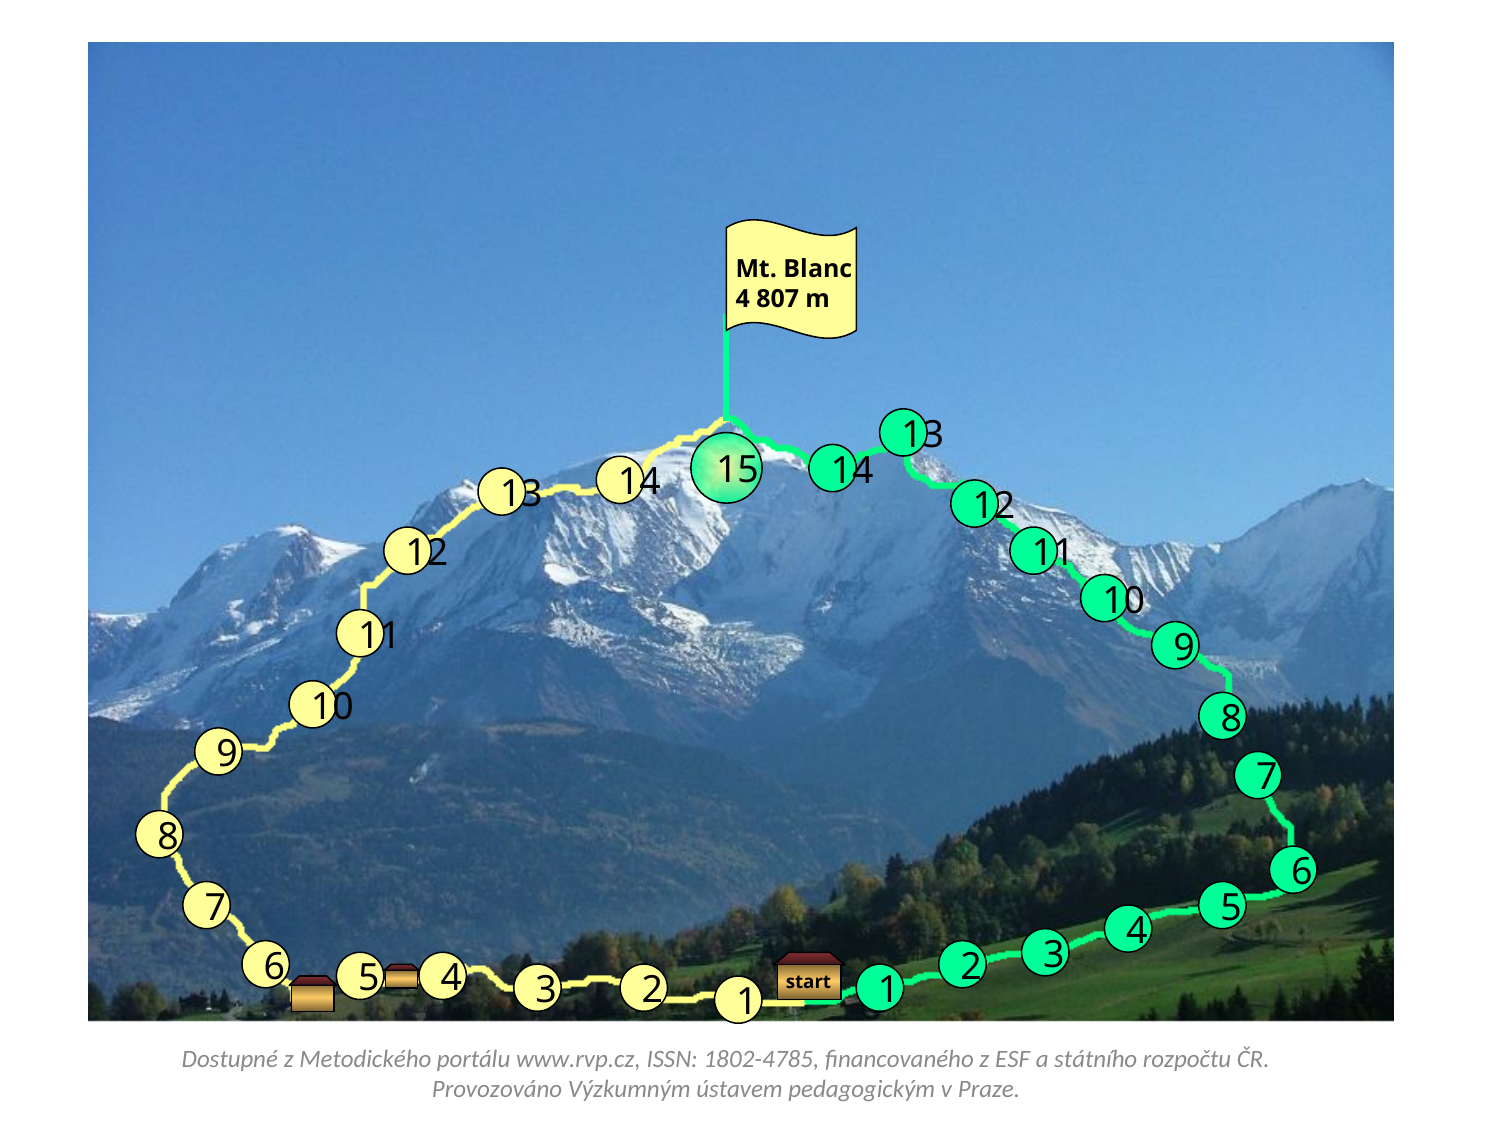

Mt. Blanc
4 807 m
13
15
14
14
13
12
12
11
10
11
9
10
8
9
7
8
6
7
5
4
3
6
2
5
4
start
3
2
1
1
Dostupné z Metodického portálu www.rvp.cz, ISSN: 1802-4785, financovaného z ESF a státního rozpočtu ČR. Provozováno Výzkumným ústavem pedagogickým v Praze.